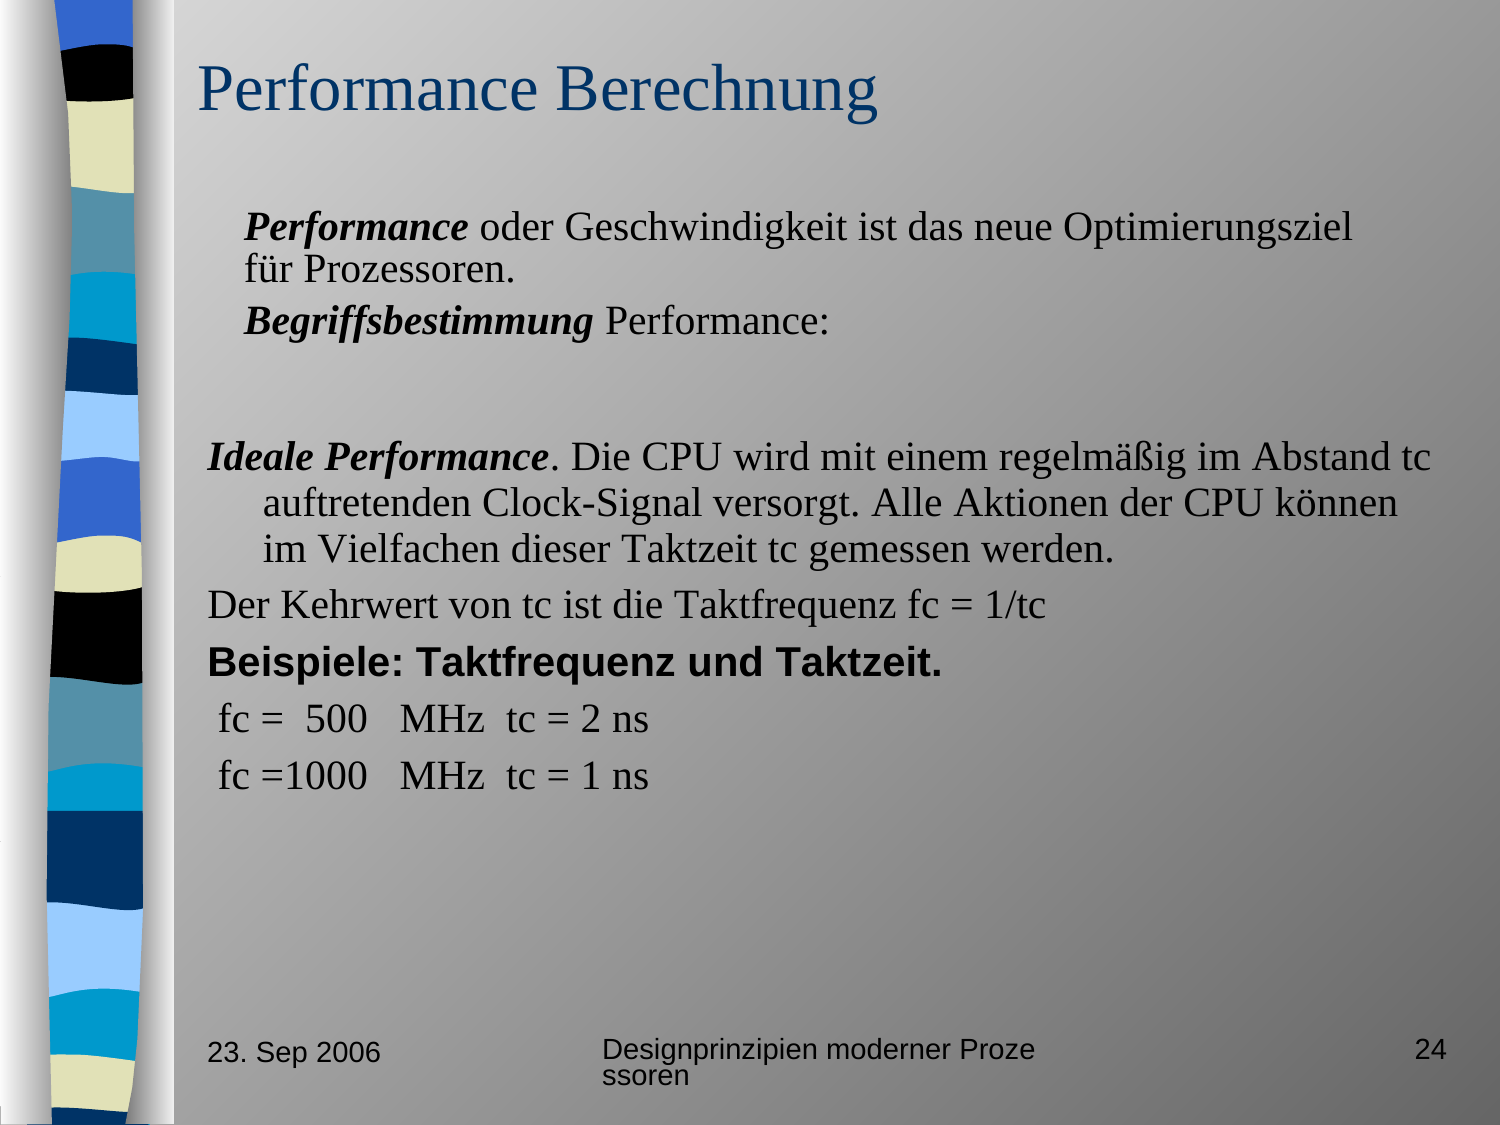

# Performance Berechnung
Performance oder Geschwindigkeit ist das neue Optimierungsziel für Prozessoren.
Begriffsbestimmung Performance:
Ideale Performance. Die CPU wird mit einem regelmäßig im Abstand tc auftretenden Clock-Signal versorgt. Alle Aktionen der CPU können im Vielfachen dieser Taktzeit tc gemessen werden.
Der Kehrwert von tc ist die Taktfrequenz fc = 1/tc
Beispiele: Taktfrequenz und Taktzeit.
 fc = 500 MHz tc = 2 ns
 fc =1000 MHz tc = 1 ns
Designprinzipien moderner Prozessoren
24